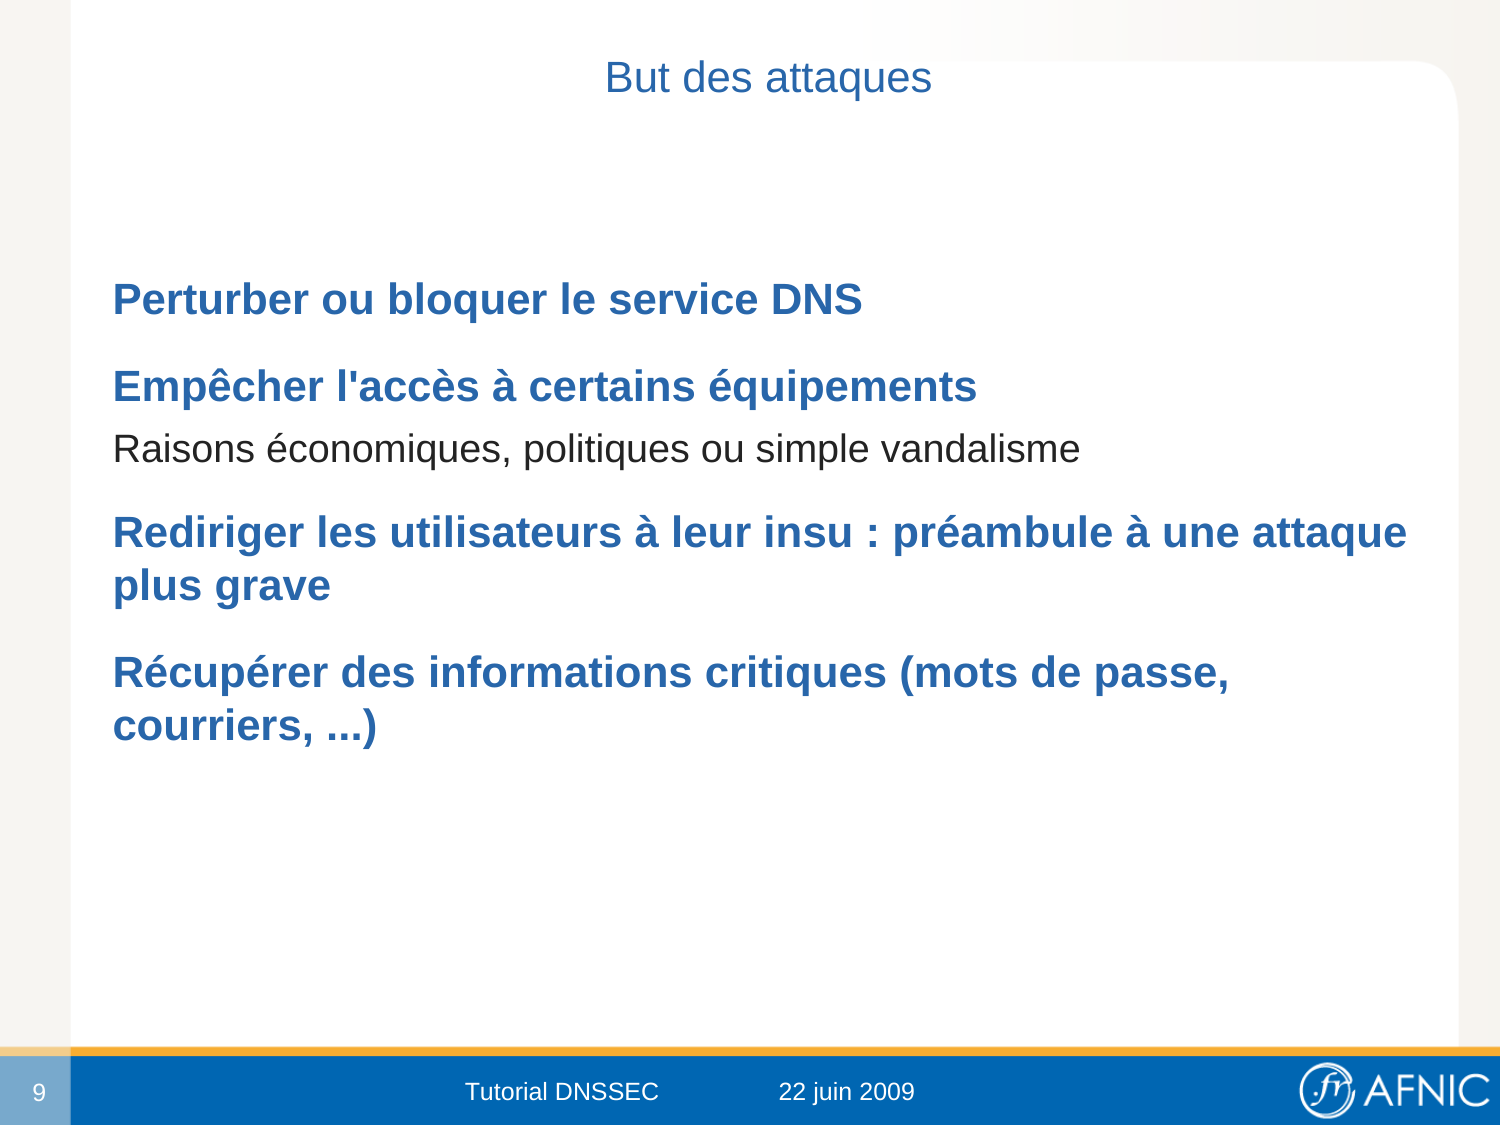

# But des attaques
Perturber ou bloquer le service DNS
Empêcher l'accès à certains équipements
Raisons économiques, politiques ou simple vandalisme
Rediriger les utilisateurs à leur insu : préambule à une attaque plus grave
Récupérer des informations critiques (mots de passe, courriers, ...)